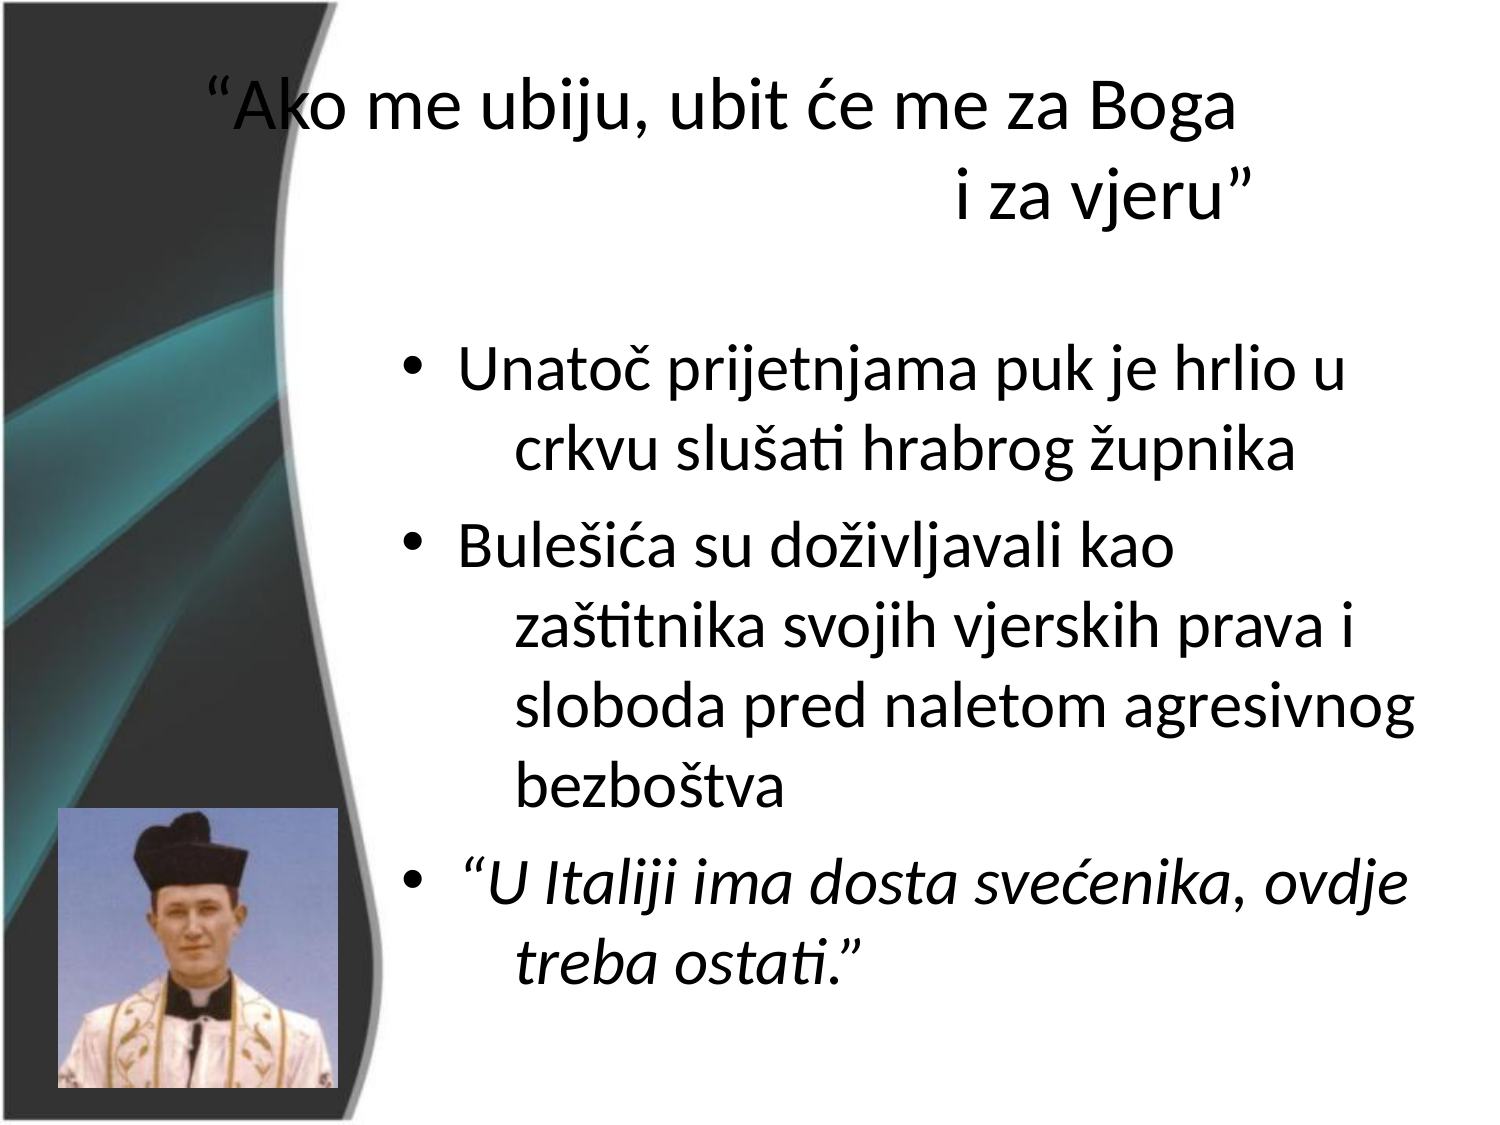

# “Ako me ubiju, ubit će me za Boga i za vjeru”
Unatoč prijetnjama puk je hrlio u crkvu slušati hrabrog župnika
Bulešića su doživljavali kao zaštitnika svojih vjerskih prava i sloboda pred naletom agresivnog bezboštva
“U Italiji ima dosta svećenika, ovdje treba ostati.”